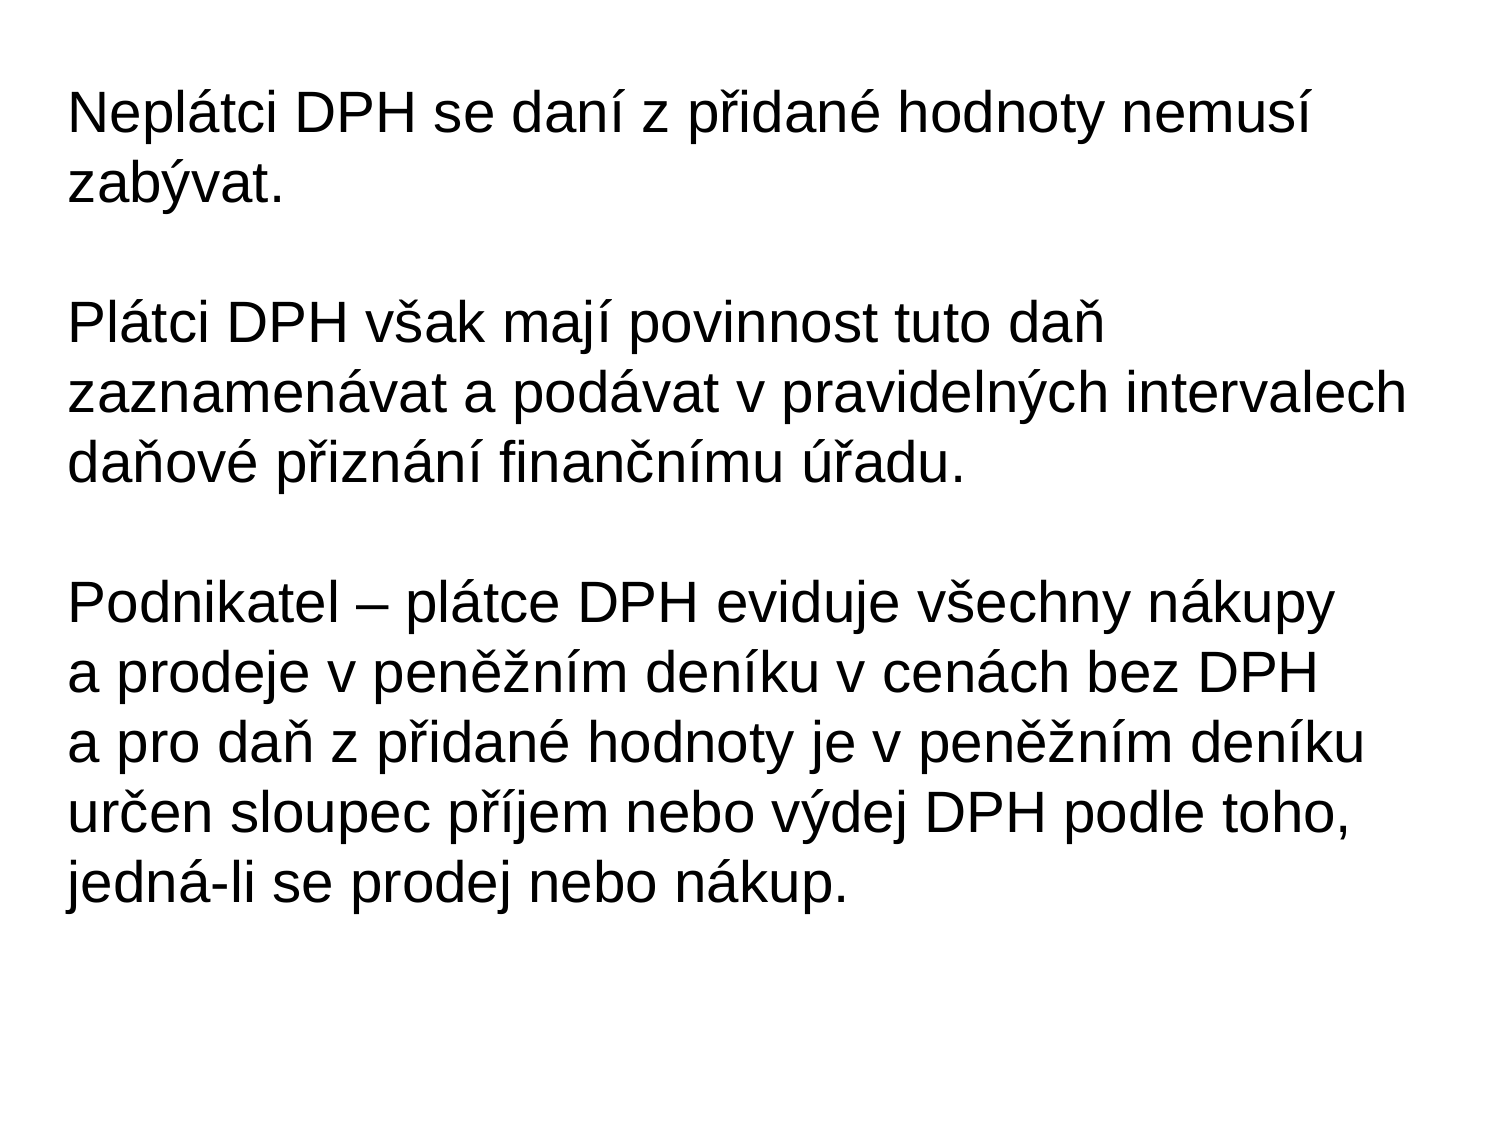

Neplátci DPH se daní z přidané hodnoty nemusí
zabývat.
Plátci DPH však mají povinnost tuto daň zaznamenávat a podávat v pravidelných intervalech
daňové přiznání finančnímu úřadu.
Podnikatel – plátce DPH eviduje všechny nákupy
a prodeje v peněžním deníku v cenách bez DPH
a pro daň z přidané hodnoty je v peněžním deníku určen sloupec příjem nebo výdej DPH podle toho, jedná-li se prodej nebo nákup.